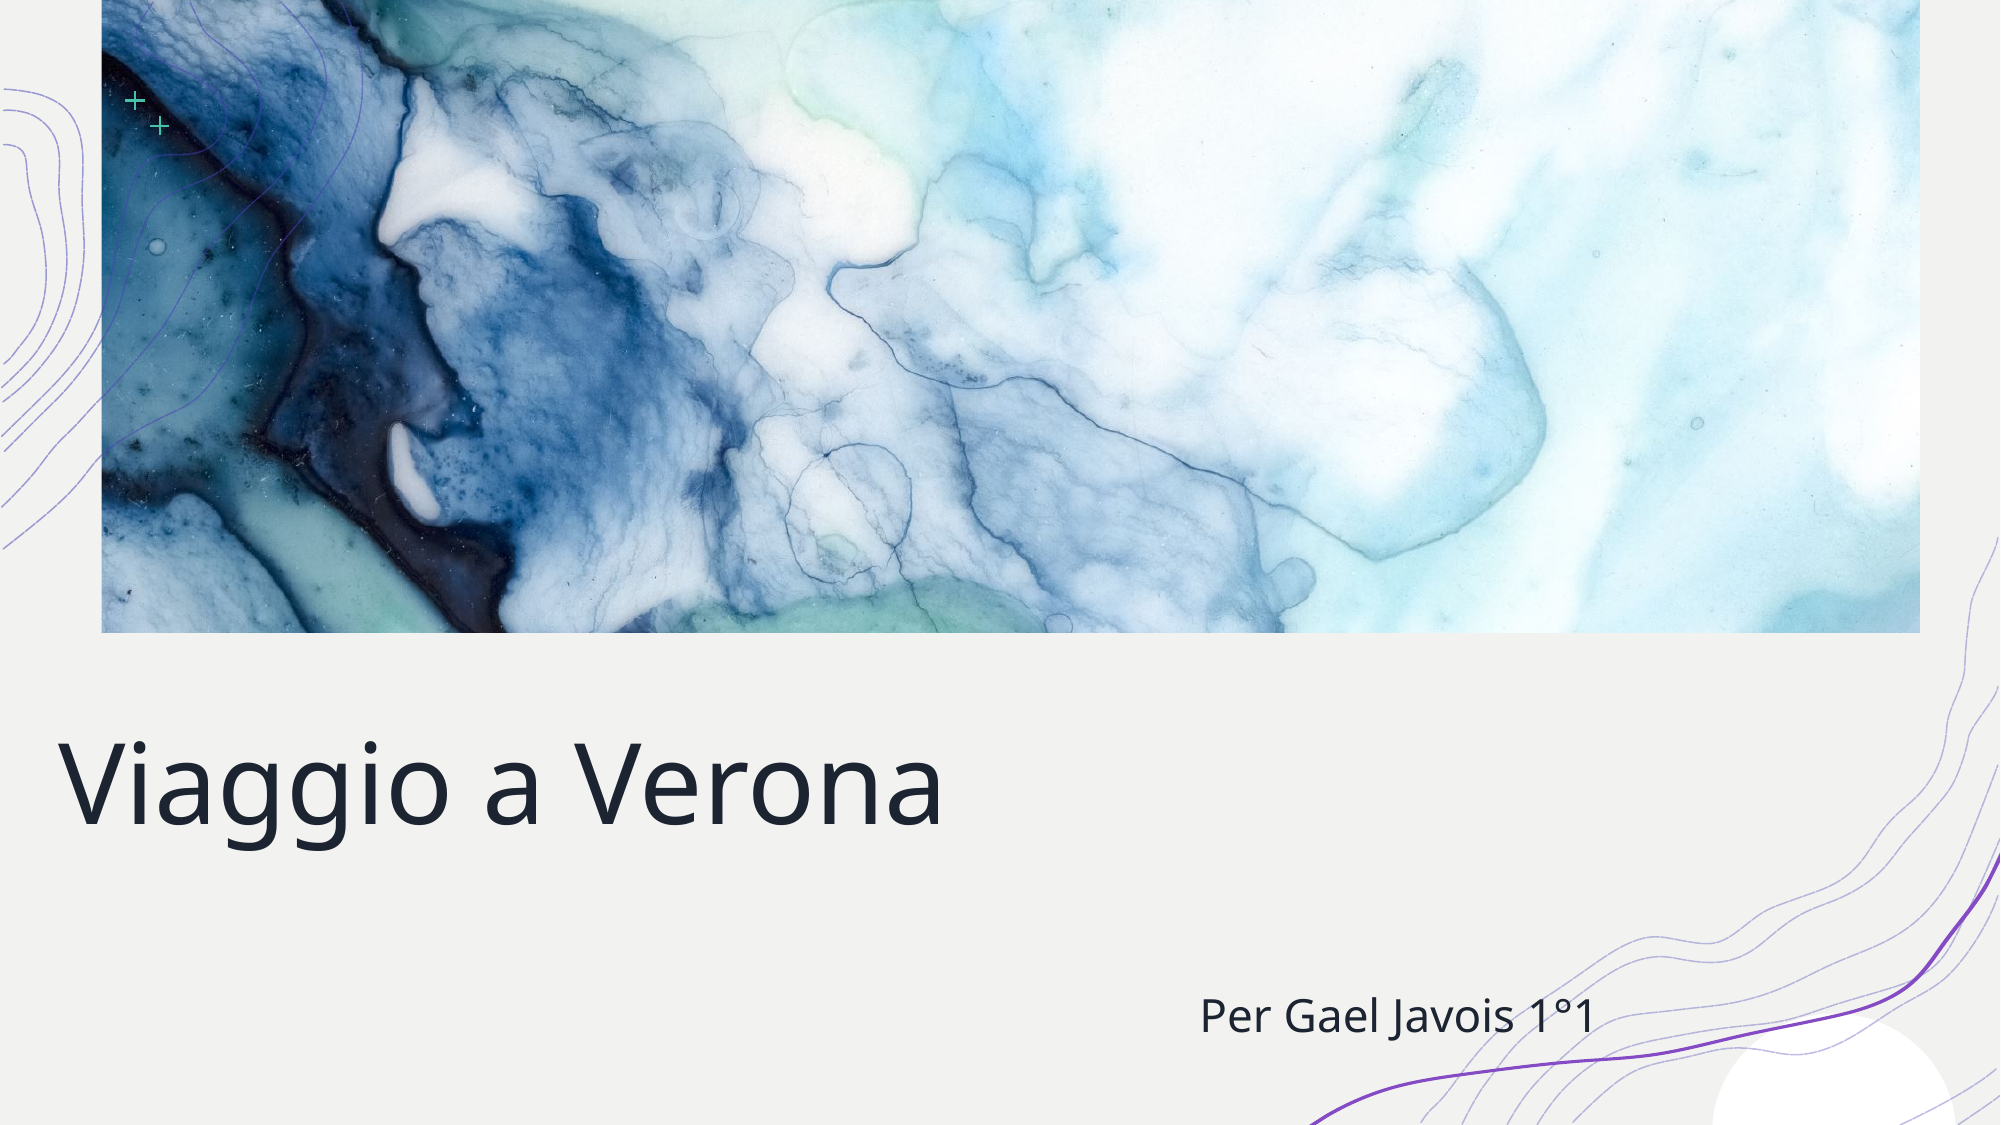

# Viaggio a Verona
Per Gael Javois 1°1